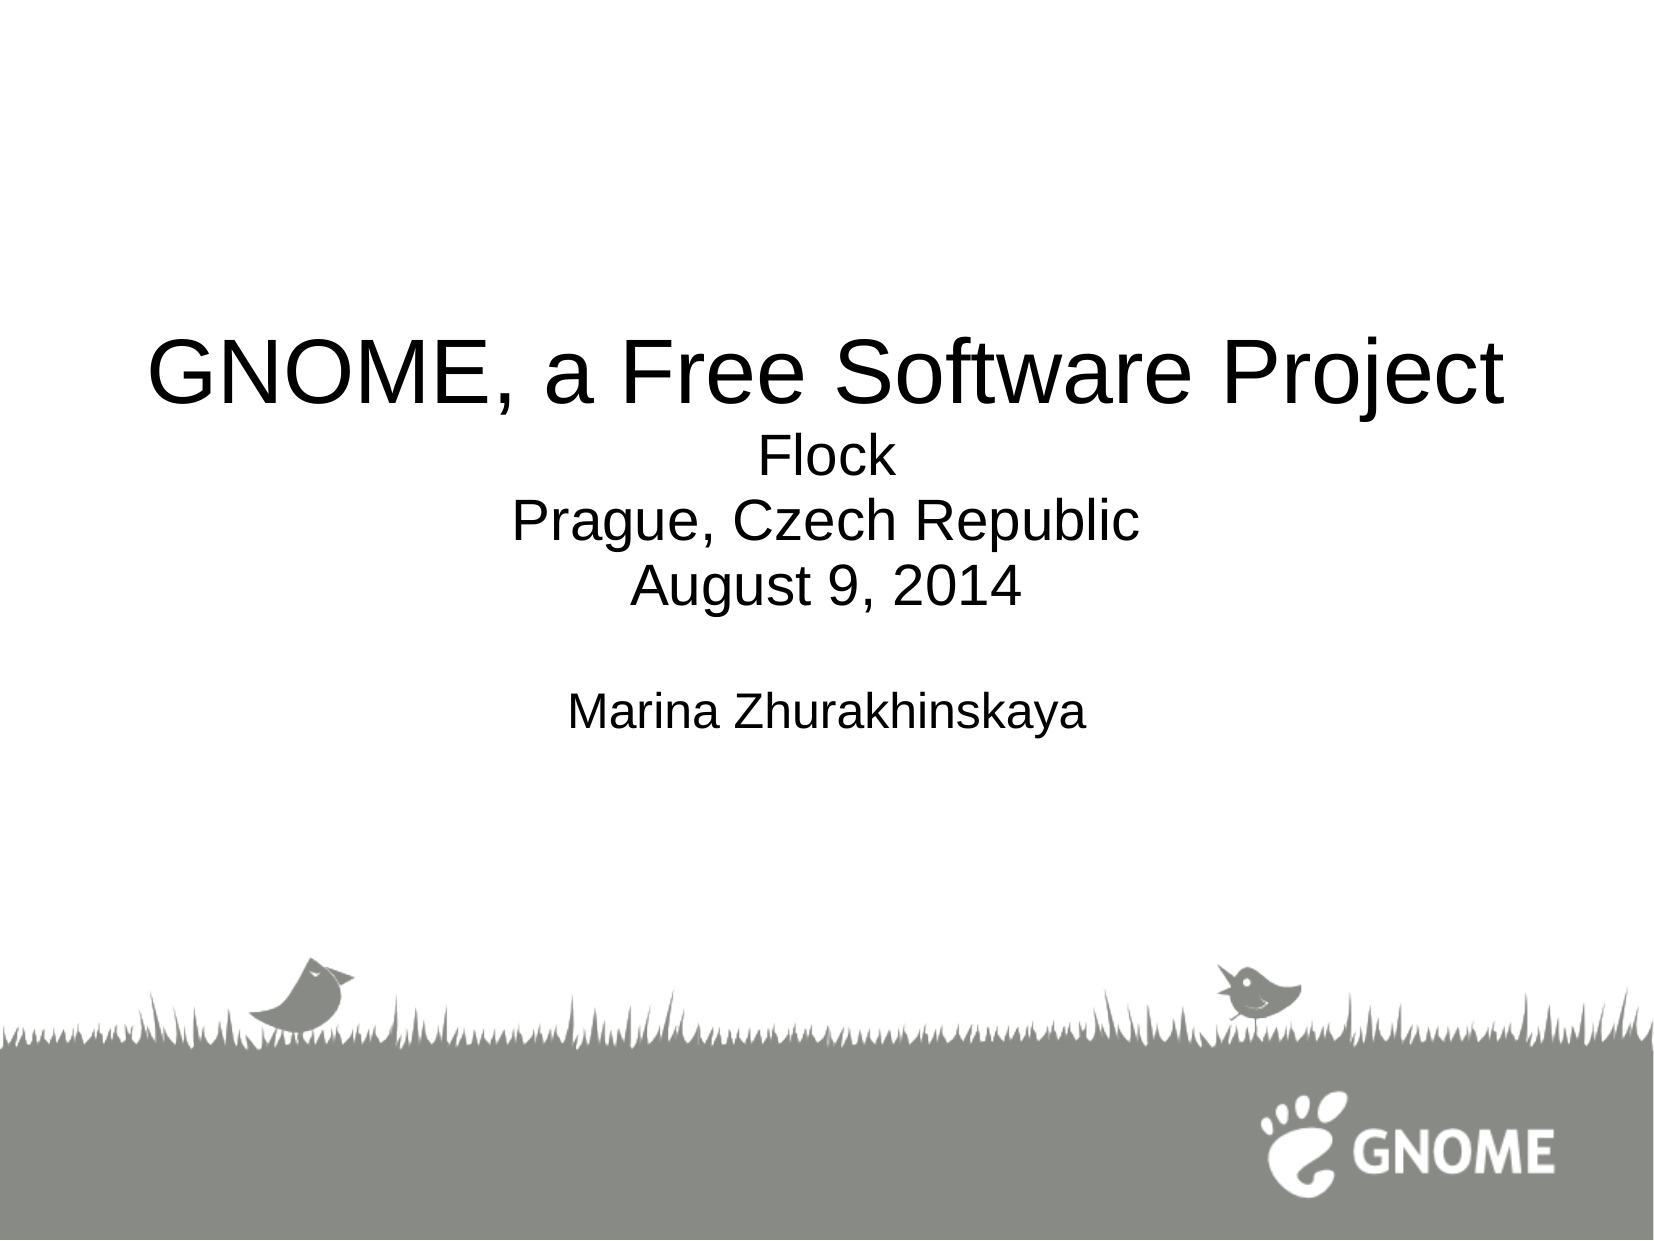

# GNOME, a Free Software Project
Flock
Prague, Czech Republic
August 9, 2014
Marina Zhurakhinskaya